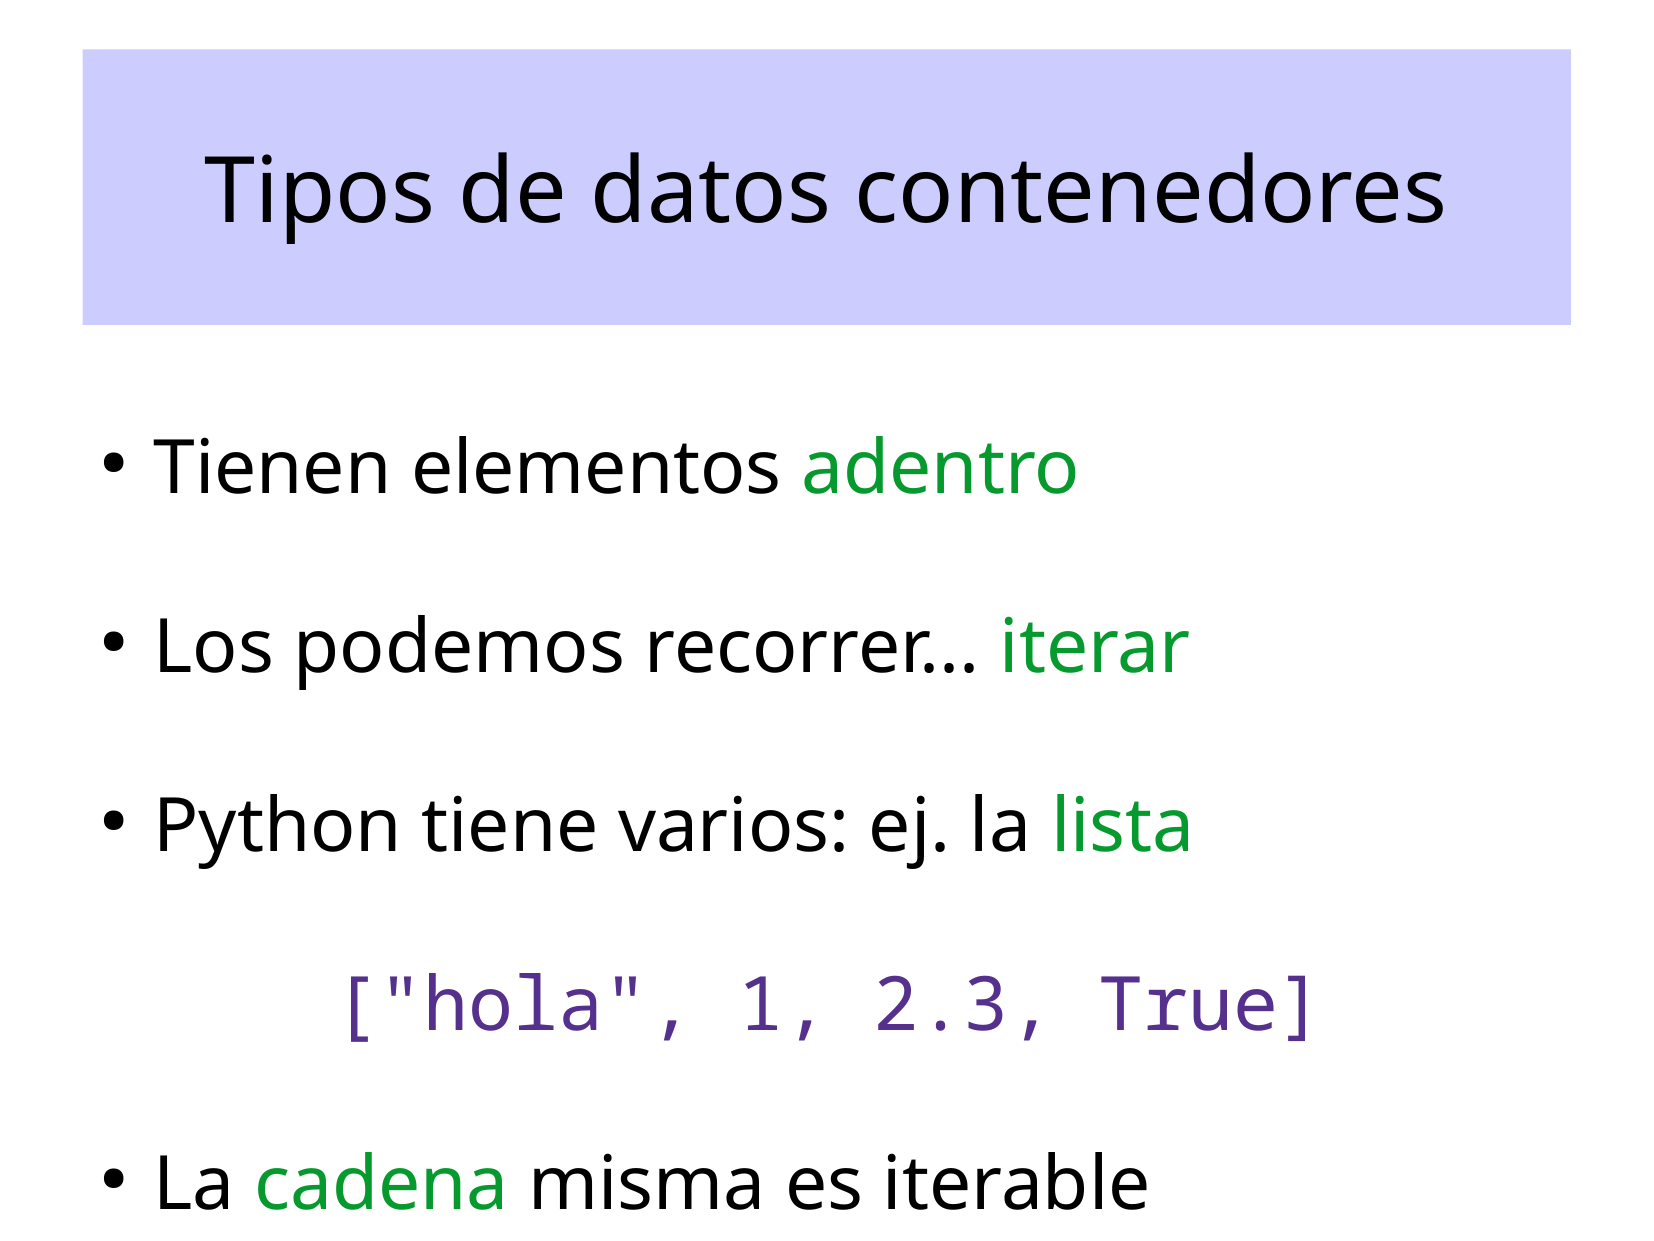

# Tipos de datos contenedores
Tienen elementos adentro
Los podemos recorrer... iterar
Python tiene varios: ej. la lista
 ["hola", 1, 2.3, True]
La cadena misma es iterable